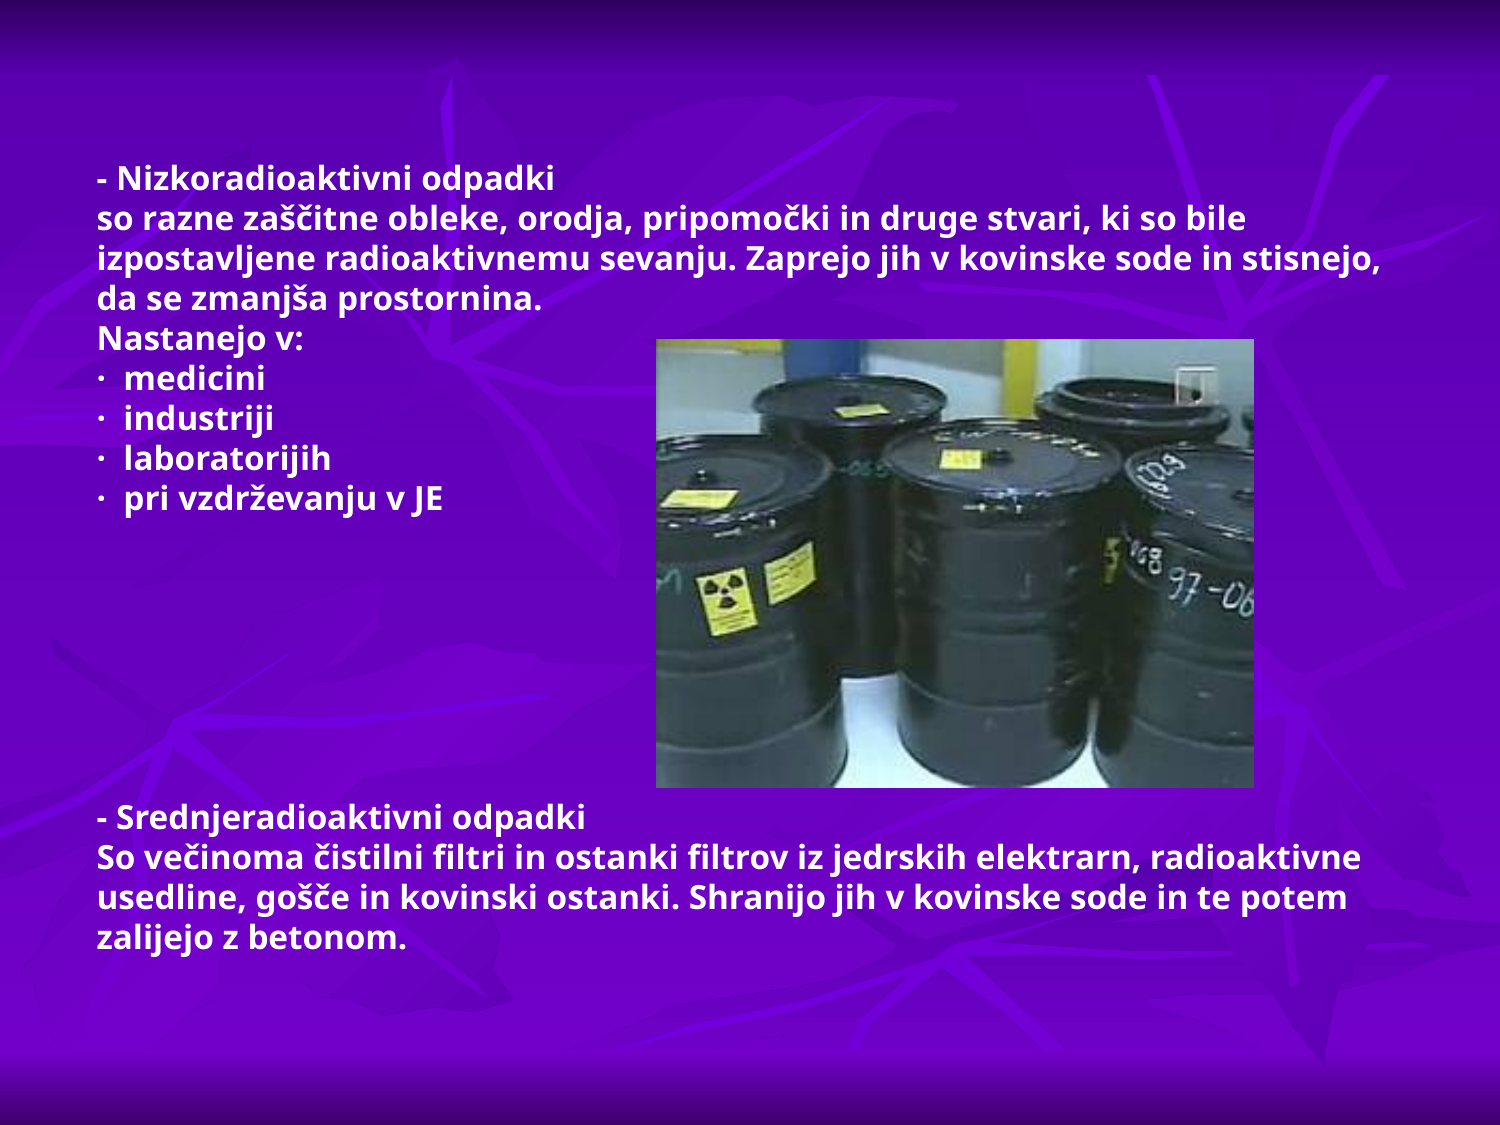

- Nizkoradioaktivni odpadki
so razne zaščitne obleke, orodja, pripomočki in druge stvari, ki so bile izpostavljene radioaktivnemu sevanju. Zaprejo jih v kovinske sode in stisnejo, da se zmanjša prostornina.
Nastanejo v:
· medicini
· industriji
· laboratorijih
· pri vzdrževanju v JE
- Srednjeradioaktivni odpadki
So večinoma čistilni filtri in ostanki filtrov iz jedrskih elektrarn, radioaktivne usedline, gošče in kovinski ostanki. Shranijo jih v kovinske sode in te potem zalijejo z betonom.